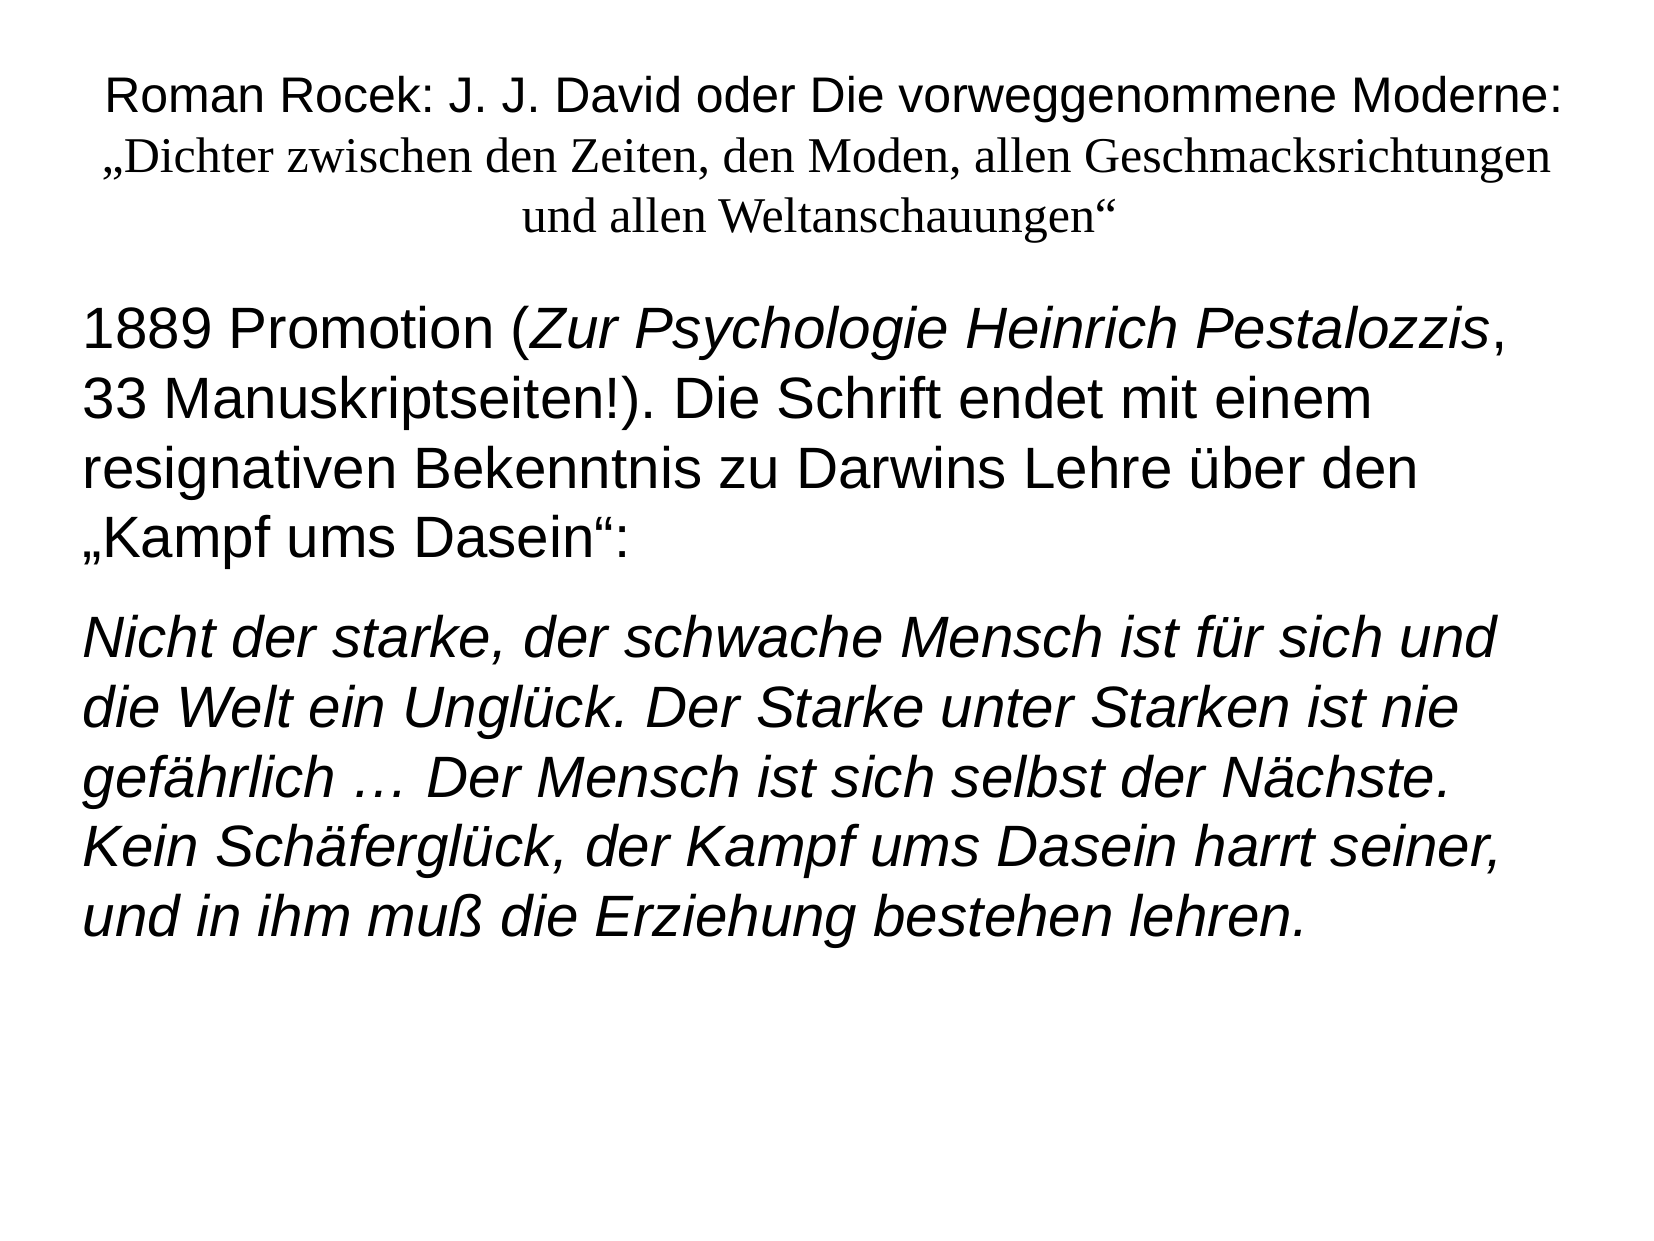

# Roman Rocek: J. J. David oder Die vorweggenommene Moderne: „Dichter zwischen den Zeiten, den Moden, allen Geschmacksrichtungen und allen Weltanschauungen“
1889 Promotion (Zur Psychologie Heinrich Pestalozzis, 33 Manuskriptseiten!). Die Schrift endet mit einem resignativen Bekenntnis zu Darwins Lehre über den „Kampf ums Dasein“:
Nicht der starke, der schwache Mensch ist für sich und die Welt ein Unglück. Der Starke unter Starken ist nie gefährlich … Der Mensch ist sich selbst der Nächste. Kein Schäferglück, der Kampf ums Dasein harrt seiner, und in ihm muß die Erziehung bestehen lehren.